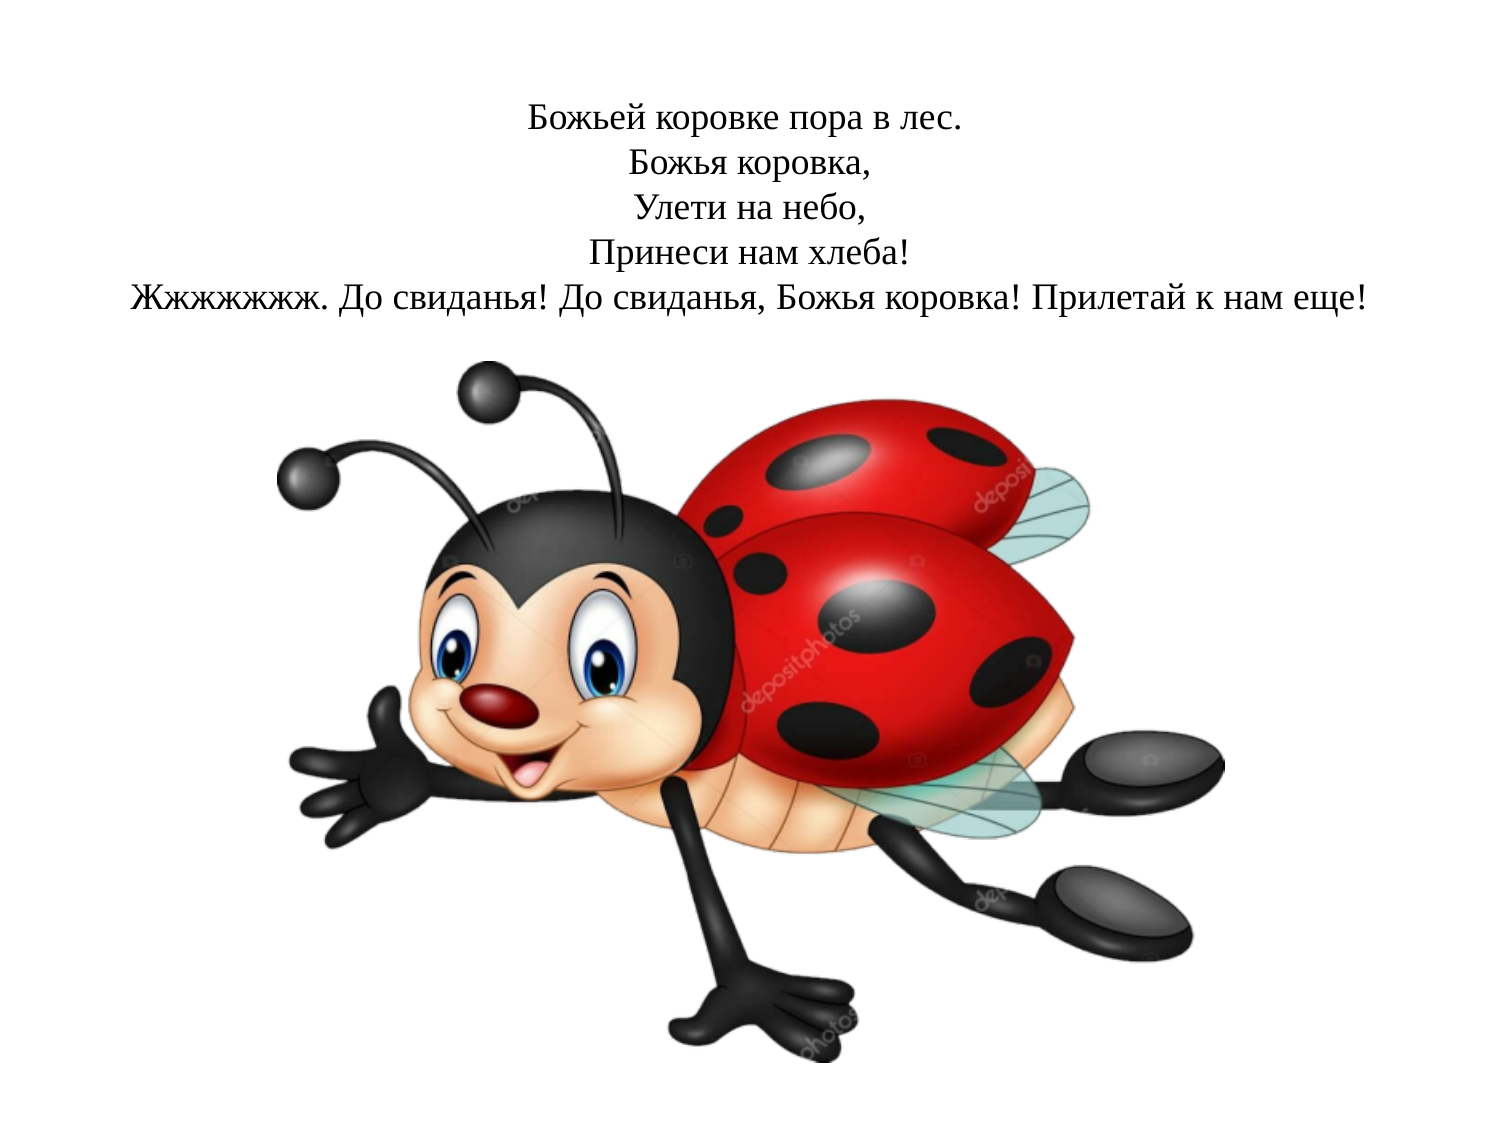

# Божьей коровке пора в лес. Божья коровка, Улети на небо, Принеси нам хлеба! Жжжжжжж. До свиданья! До свиданья, Божья коровка! Прилетай к нам еще!